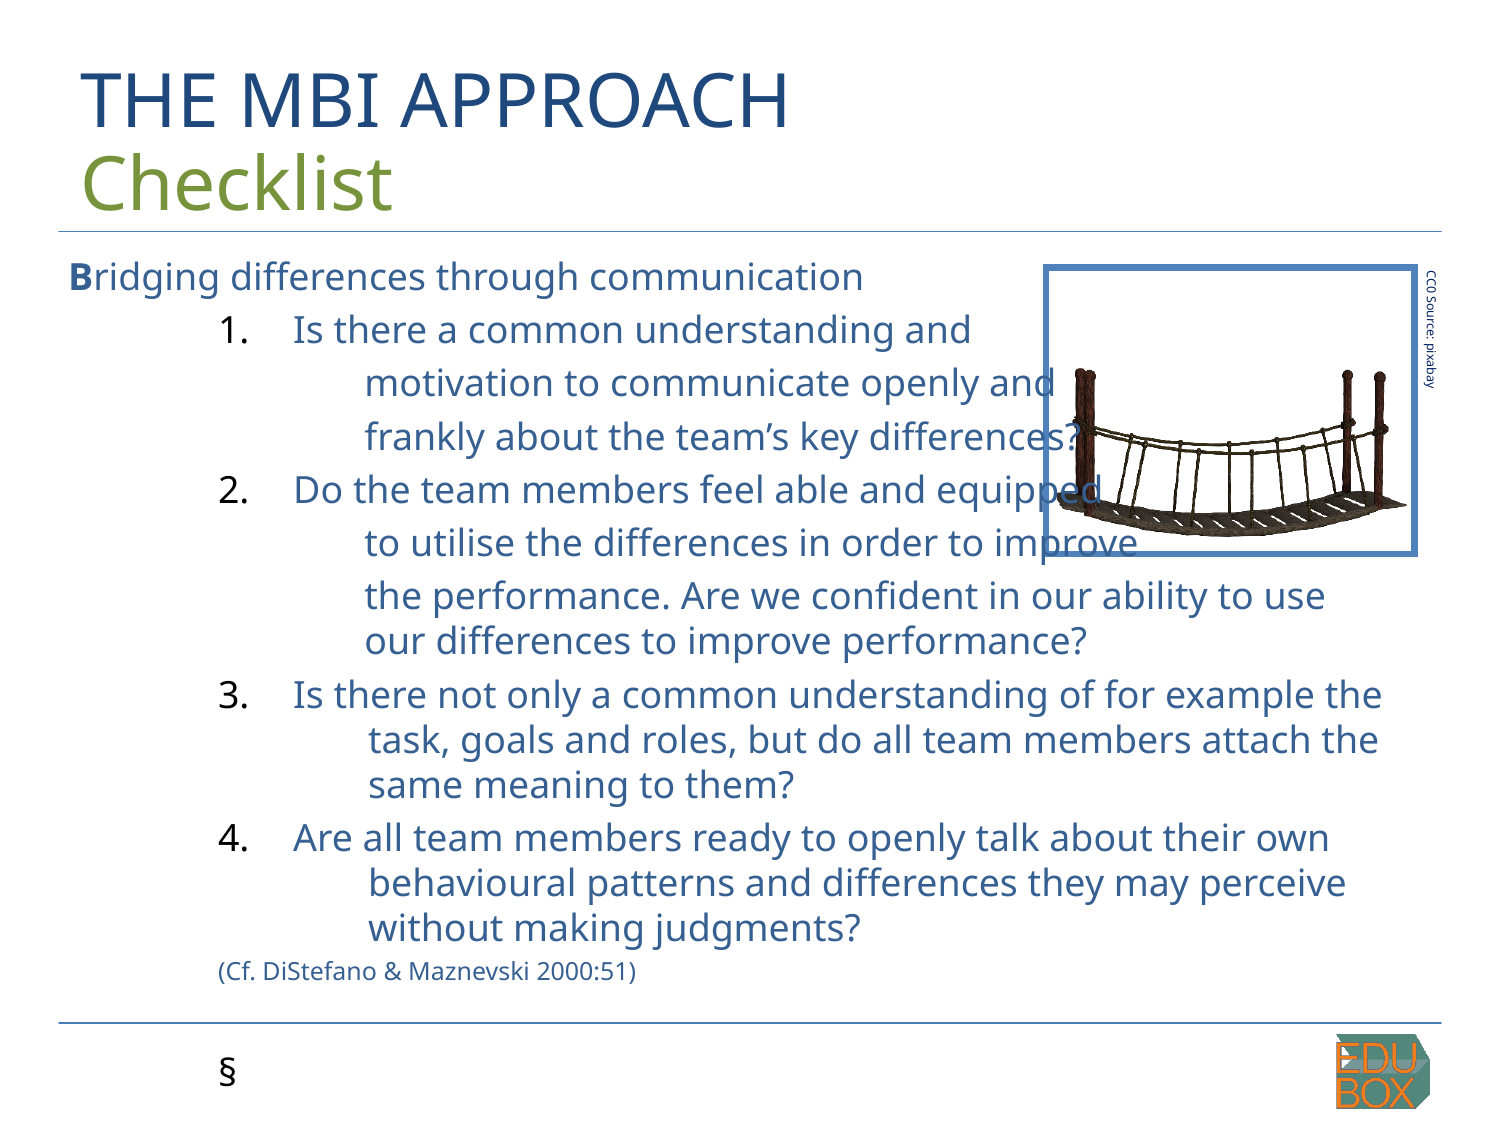

# THE MBI APPROACH
Checklist
Bridging differences through communication
Is there a common understanding and
motivation to communicate openly and
frankly about the team’s key differences?
Do the team members feel able and equipped
to utilise the differences in order to improve
the performance. Are we confident in our ability to use our differences to improve performance?
Is there not only a common understanding of for example the task, goals and roles, but do all team members attach the same meaning to them?
Are all team members ready to openly talk about their own behavioural patterns and differences they may perceive without making judgments?
(Cf. DiStefano & Maznevski 2000:51)
CC0 Source: pixabay